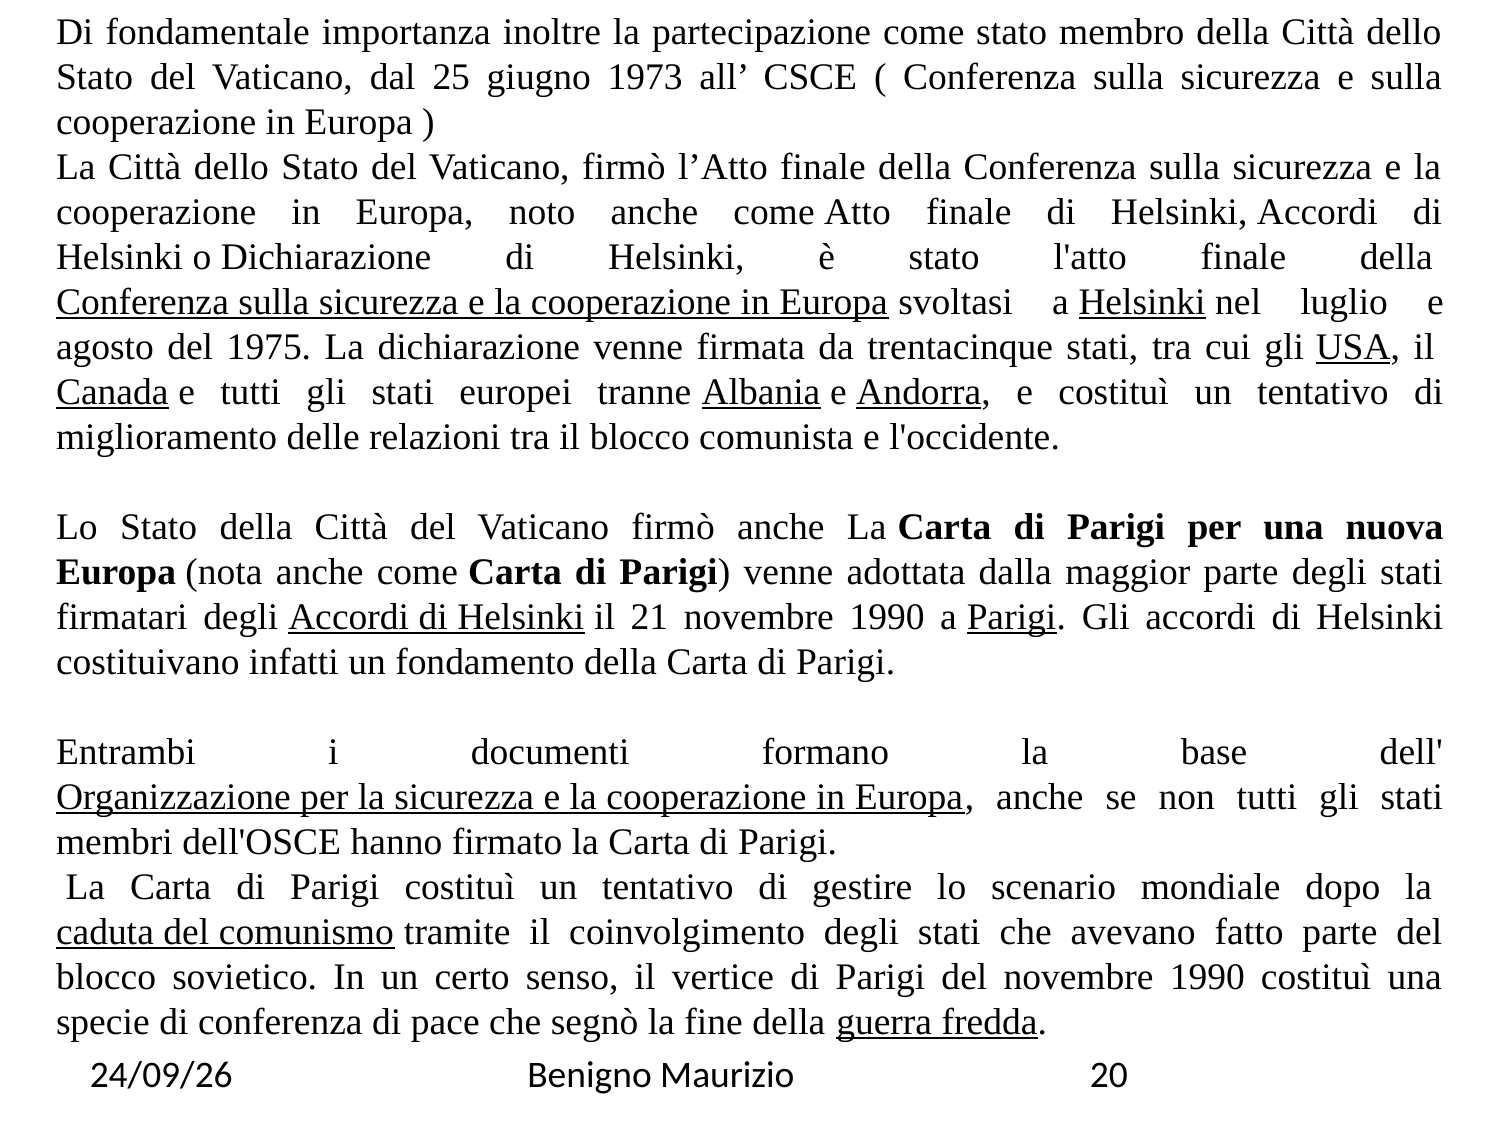

Di fondamentale importanza inoltre la partecipazione come stato membro della Città dello Stato del Vaticano, dal 25 giugno 1973 all’ CSCE ( Conferenza sulla sicurezza e sulla cooperazione in Europa )
La Città dello Stato del Vaticano, firmò l’Atto finale della Conferenza sulla sicurezza e la cooperazione in Europa, noto anche come Atto finale di Helsinki, Accordi di Helsinki o Dichiarazione di Helsinki, è stato l'atto finale della Conferenza sulla sicurezza e la cooperazione in Europa svoltasi a Helsinki nel luglio e agosto del 1975. La dichiarazione venne firmata da trentacinque stati, tra cui gli USA, il Canada e tutti gli stati europei tranne Albania e Andorra, e costituì un tentativo di miglioramento delle relazioni tra il blocco comunista e l'occidente.
Lo Stato della Città del Vaticano firmò anche La Carta di Parigi per una nuova Europa (nota anche come Carta di Parigi) venne adottata dalla maggior parte degli stati firmatari degli Accordi di Helsinki il 21 novembre 1990 a Parigi. Gli accordi di Helsinki costituivano infatti un fondamento della Carta di Parigi.
Entrambi i documenti formano la base dell'Organizzazione per la sicurezza e la cooperazione in Europa, anche se non tutti gli stati membri dell'OSCE hanno firmato la Carta di Parigi.
 La Carta di Parigi costituì un tentativo di gestire lo scenario mondiale dopo la caduta del comunismo tramite il coinvolgimento degli stati che avevano fatto parte del blocco sovietico. In un certo senso, il vertice di Parigi del novembre 1990 costituì una specie di conferenza di pace che segnò la fine della guerra fredda.
Benigno Maurizio